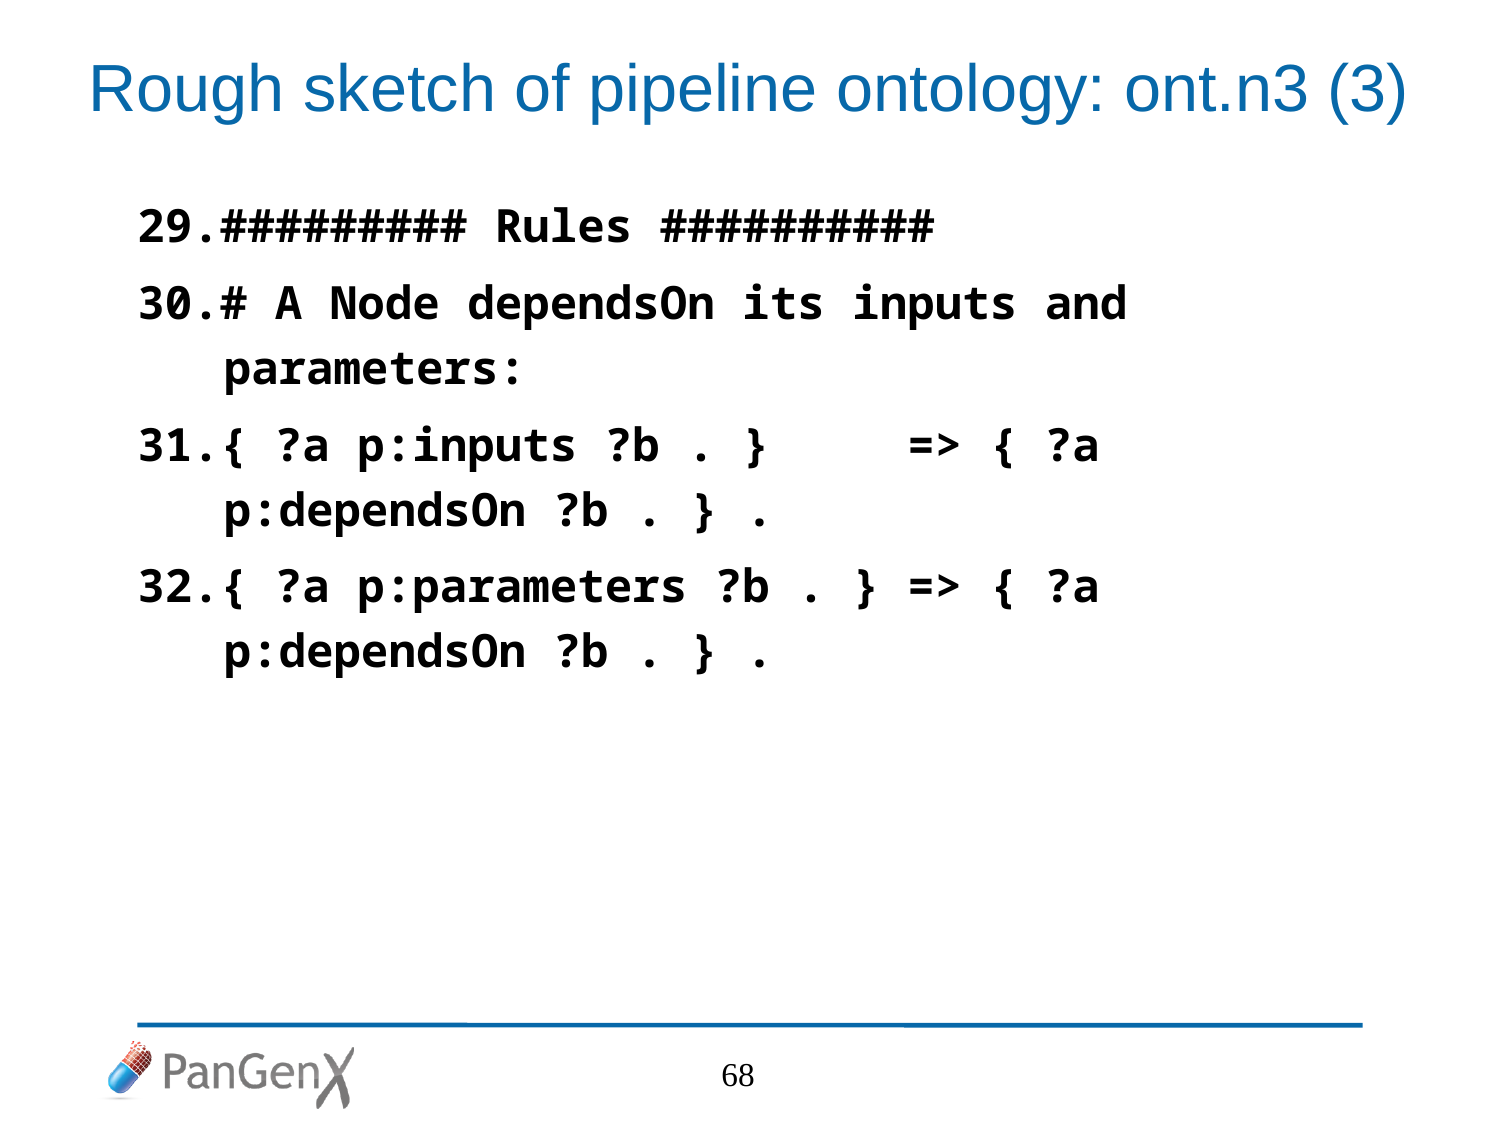

# Rough sketch of pipeline ontology: ont.n3 (3)
######### Rules ##########
# A Node dependsOn its inputs and parameters:
{ ?a p:inputs ?b . } => { ?a p:dependsOn ?b . } .
{ ?a p:parameters ?b . } => { ?a p:dependsOn ?b . } .
68